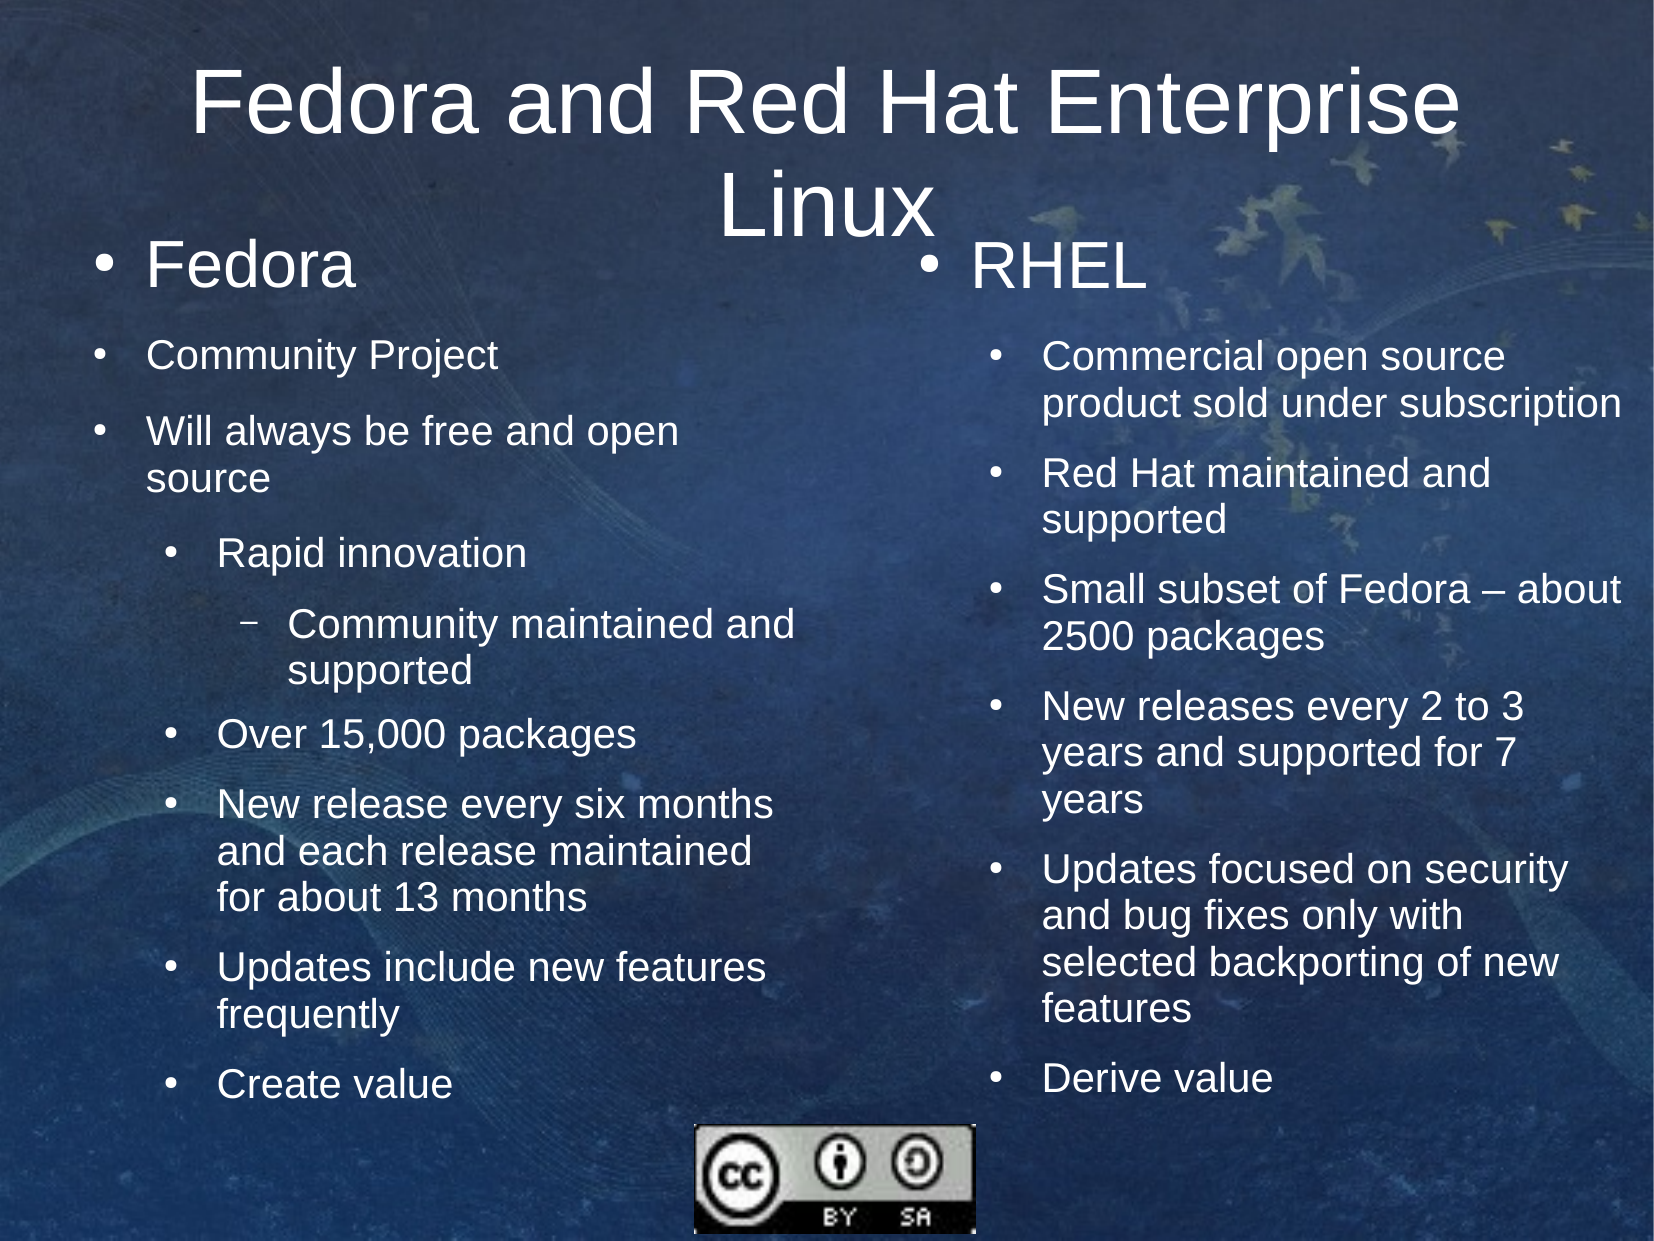

# Fedora and Red Hat Enterprise Linux
Fedora
Community Project
Will always be free and open source
Rapid innovation
Community maintained and supported
Over 15,000 packages
New release every six months and each release maintained for about 13 months
Updates include new features frequently
Create value
RHEL
Commercial open source product sold under subscription
Red Hat maintained and supported
Small subset of Fedora – about 2500 packages
New releases every 2 to 3 years and supported for 7 years
Updates focused on security and bug fixes only with selected backporting of new features
Derive value